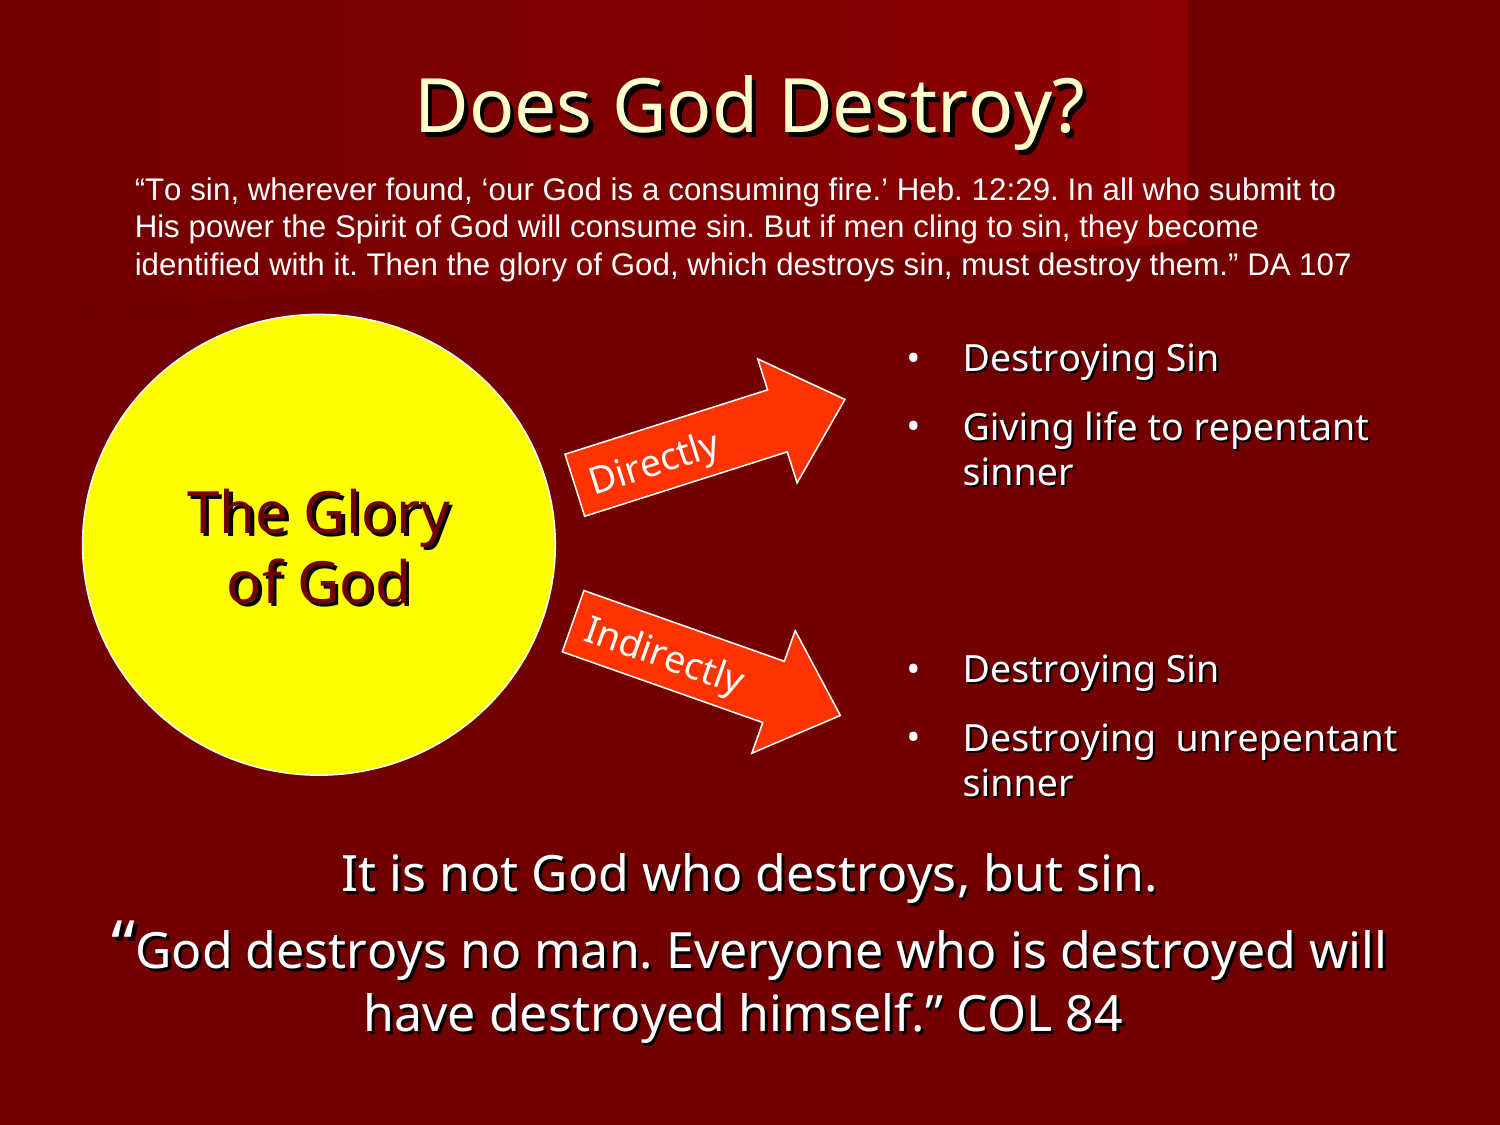

# Does God Destroy?
“To sin, wherever found, ‘our God is a consuming fire.’ Heb. 12:29. In all who submit to His power the Spirit of God will consume sin. But if men cling to sin, they become identified with it. Then the glory of God, which destroys sin, must destroy them.” DA 107
The Glory of God
Destroying Sin
Giving life to repentant sinner
Directly
Indirectly
Destroying Sin
Destroying unrepentant sinner
It is not God who destroys, but sin.
“God destroys no man. Everyone who is destroyed will have destroyed himself.” COL 84